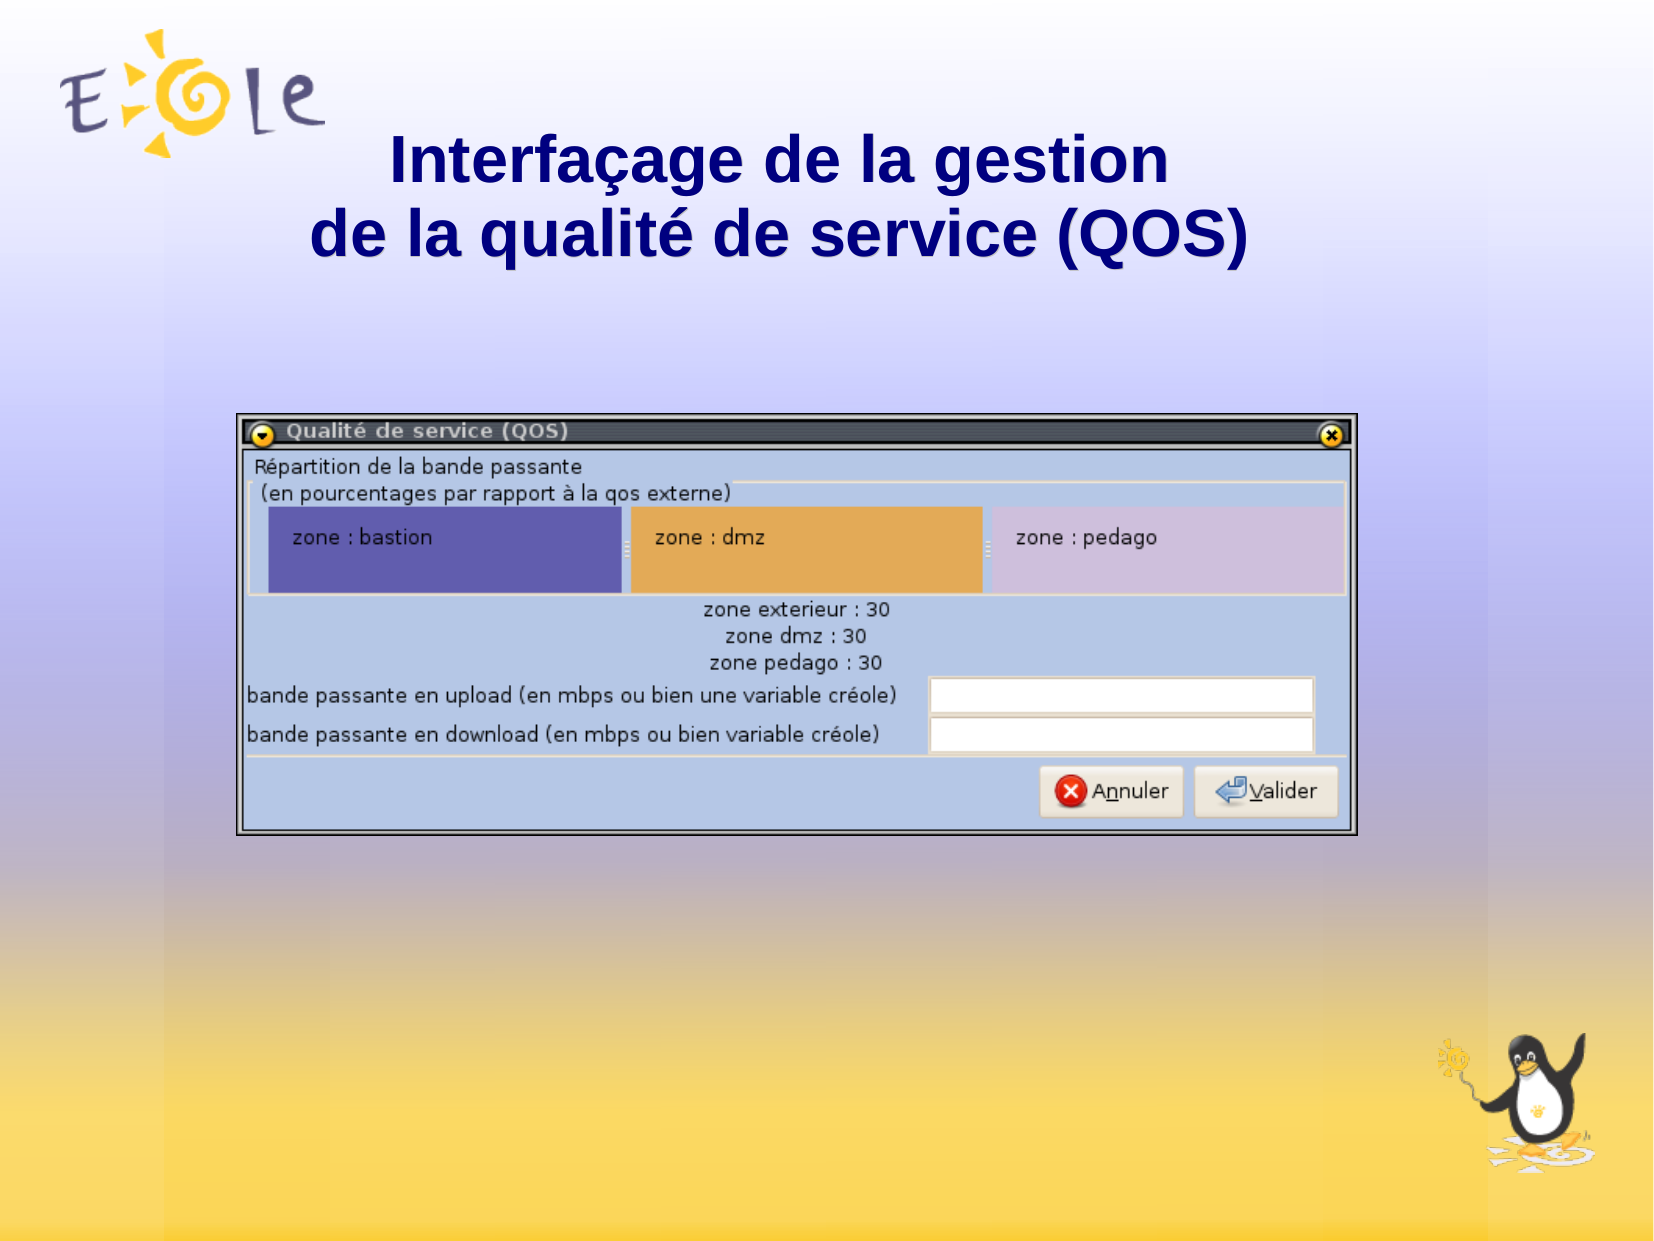

#
Interfaçage de la gestion
de la qualité de service (QOS)